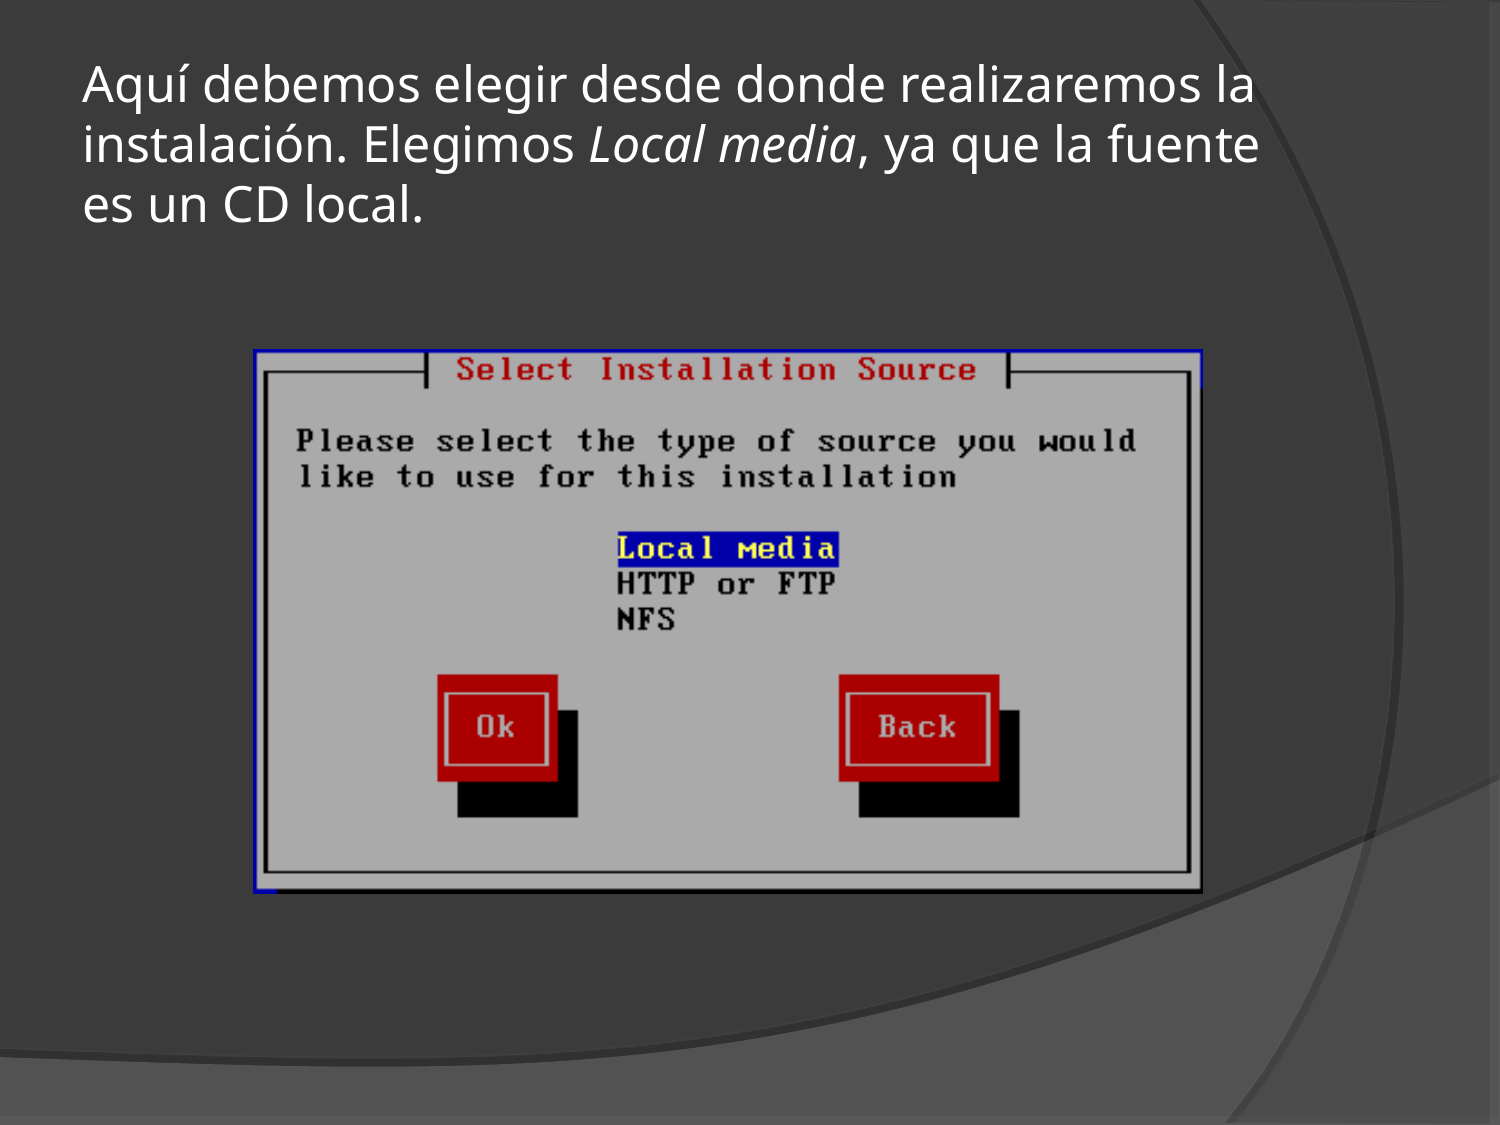

# Aquí debemos elegir desde donde realizaremos la instalación. Elegimos Local media, ya que la fuente es un CD local.